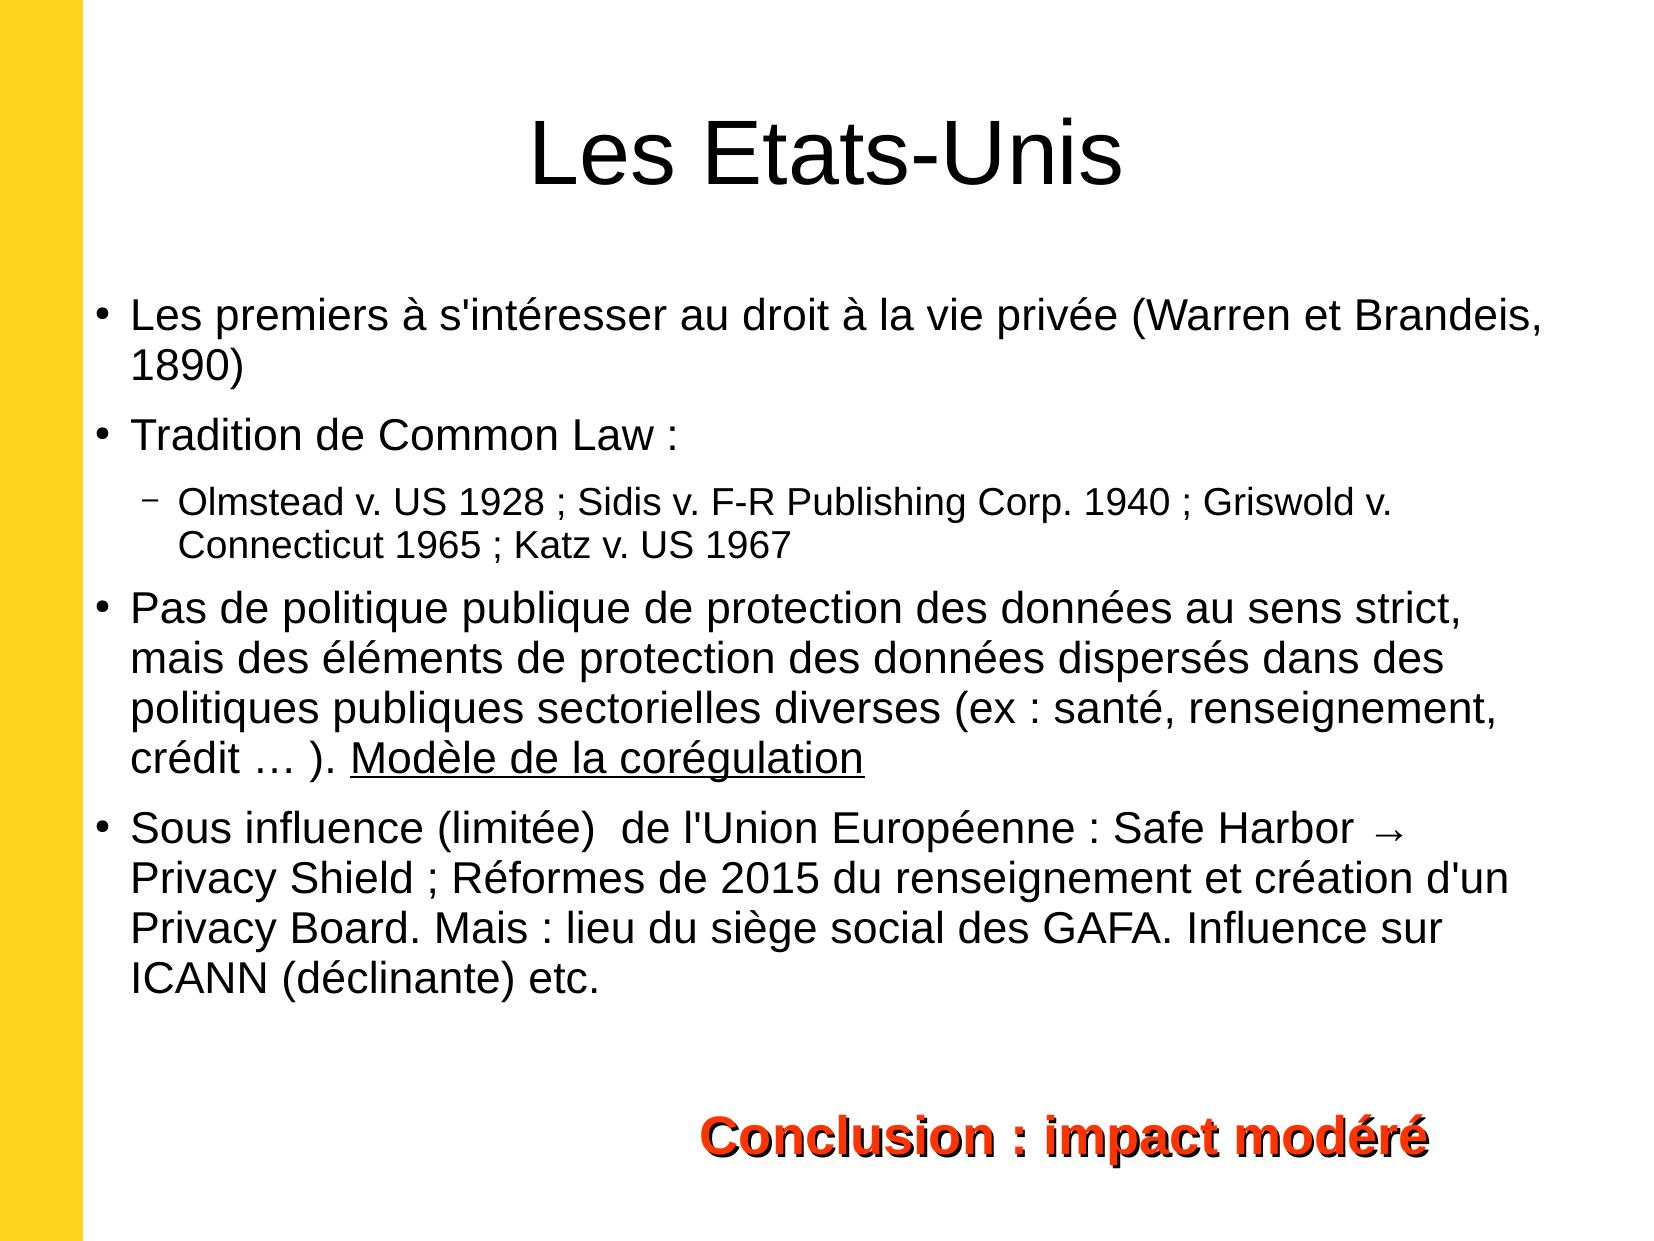

# Les Etats-Unis
Les premiers à s'intéresser au droit à la vie privée (Warren et Brandeis, 1890)
Tradition de Common Law :
Olmstead v. US 1928 ; Sidis v. F-R Publishing Corp. 1940 ; Griswold v. Connecticut 1965 ; Katz v. US 1967
Pas de politique publique de protection des données au sens strict, mais des éléments de protection des données dispersés dans des politiques publiques sectorielles diverses (ex : santé, renseignement, crédit … ). Modèle de la corégulation
Sous influence (limitée) de l'Union Européenne : Safe Harbor → Privacy Shield ; Réformes de 2015 du renseignement et création d'un Privacy Board. Mais : lieu du siège social des GAFA. Influence sur ICANN (déclinante) etc.
Conclusion : impact modéré